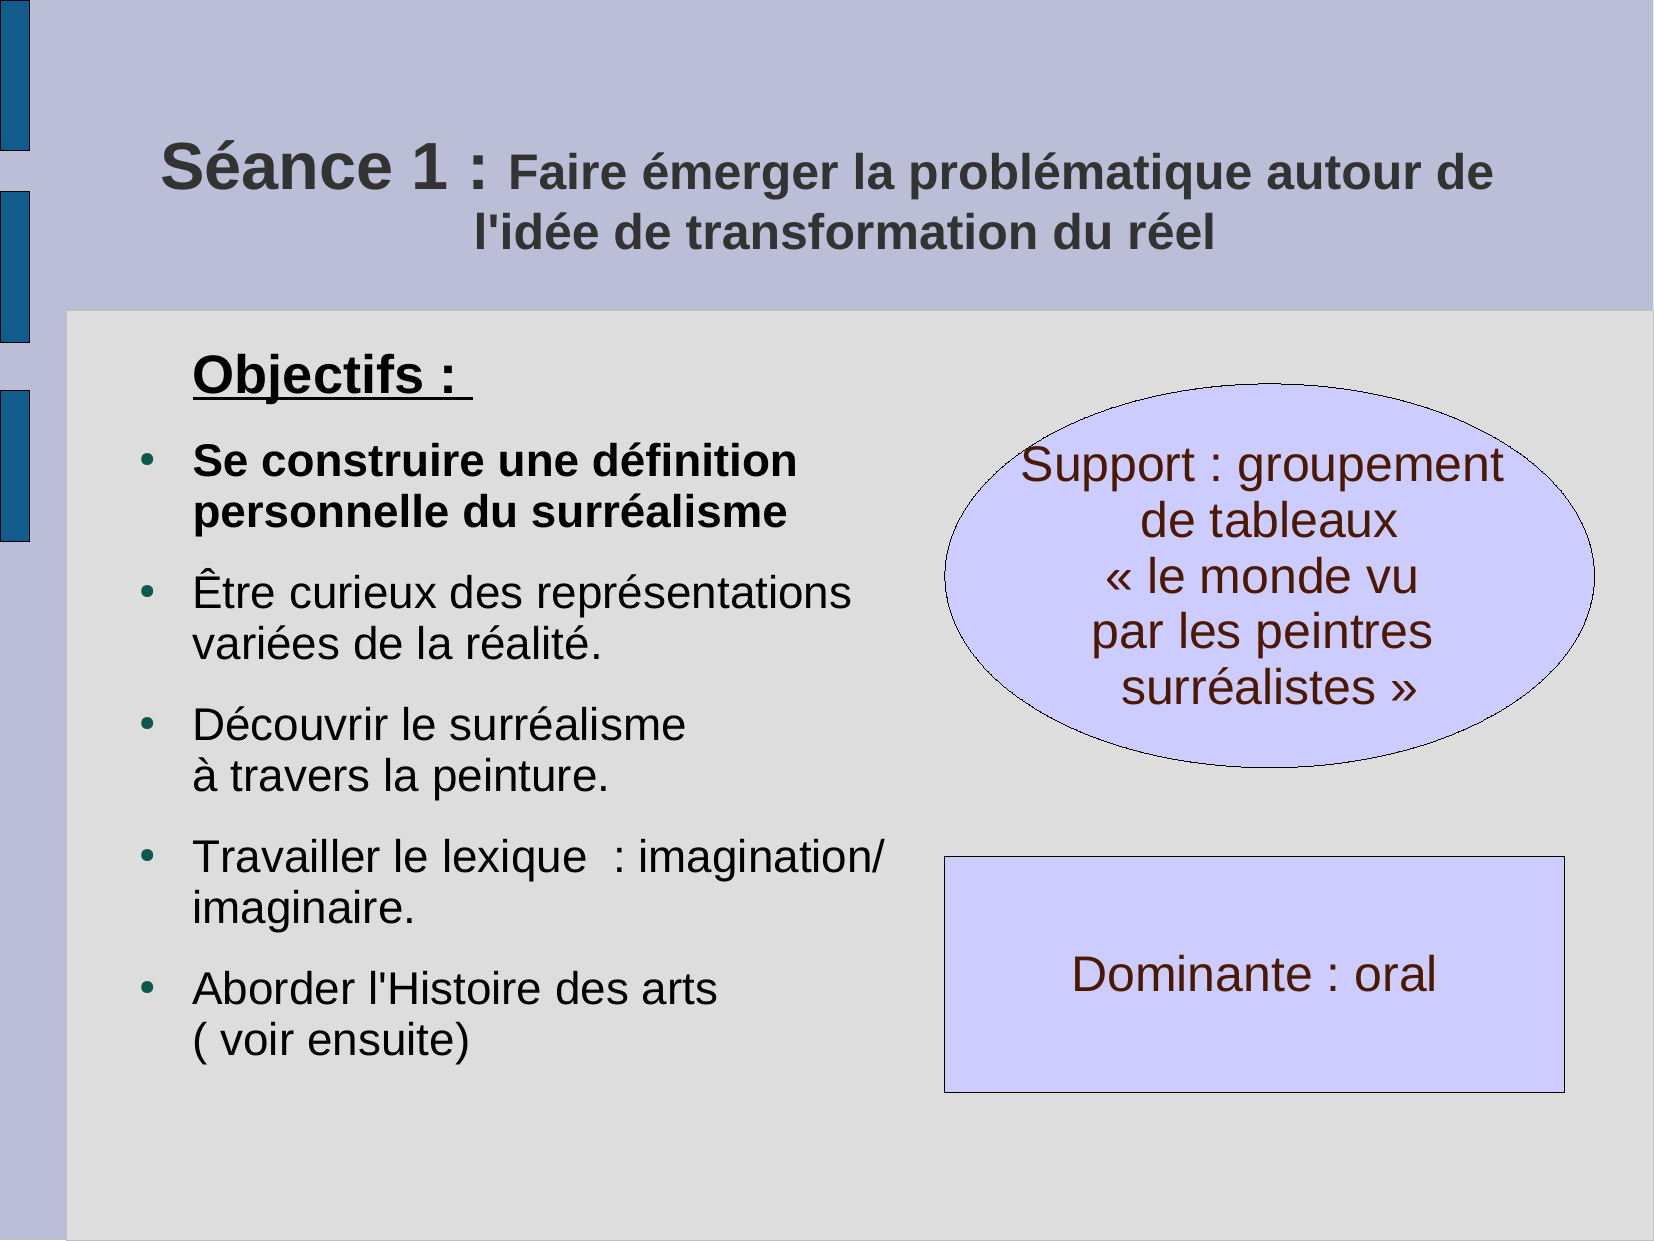

# Séance 1 : Faire émerger la problématique autour de l'idée de transformation du réel
Objectifs :
Se construire une définition personnelle du surréalisme
Être curieux des représentations variées de la réalité.
Découvrir le surréalisme à travers la peinture.
Travailler le lexique : imagination/imaginaire.
Aborder l'Histoire des arts ( voir ensuite)
Support : groupement
de tableaux
« le monde vu
par les peintres
surréalistes »
Dominante : oral